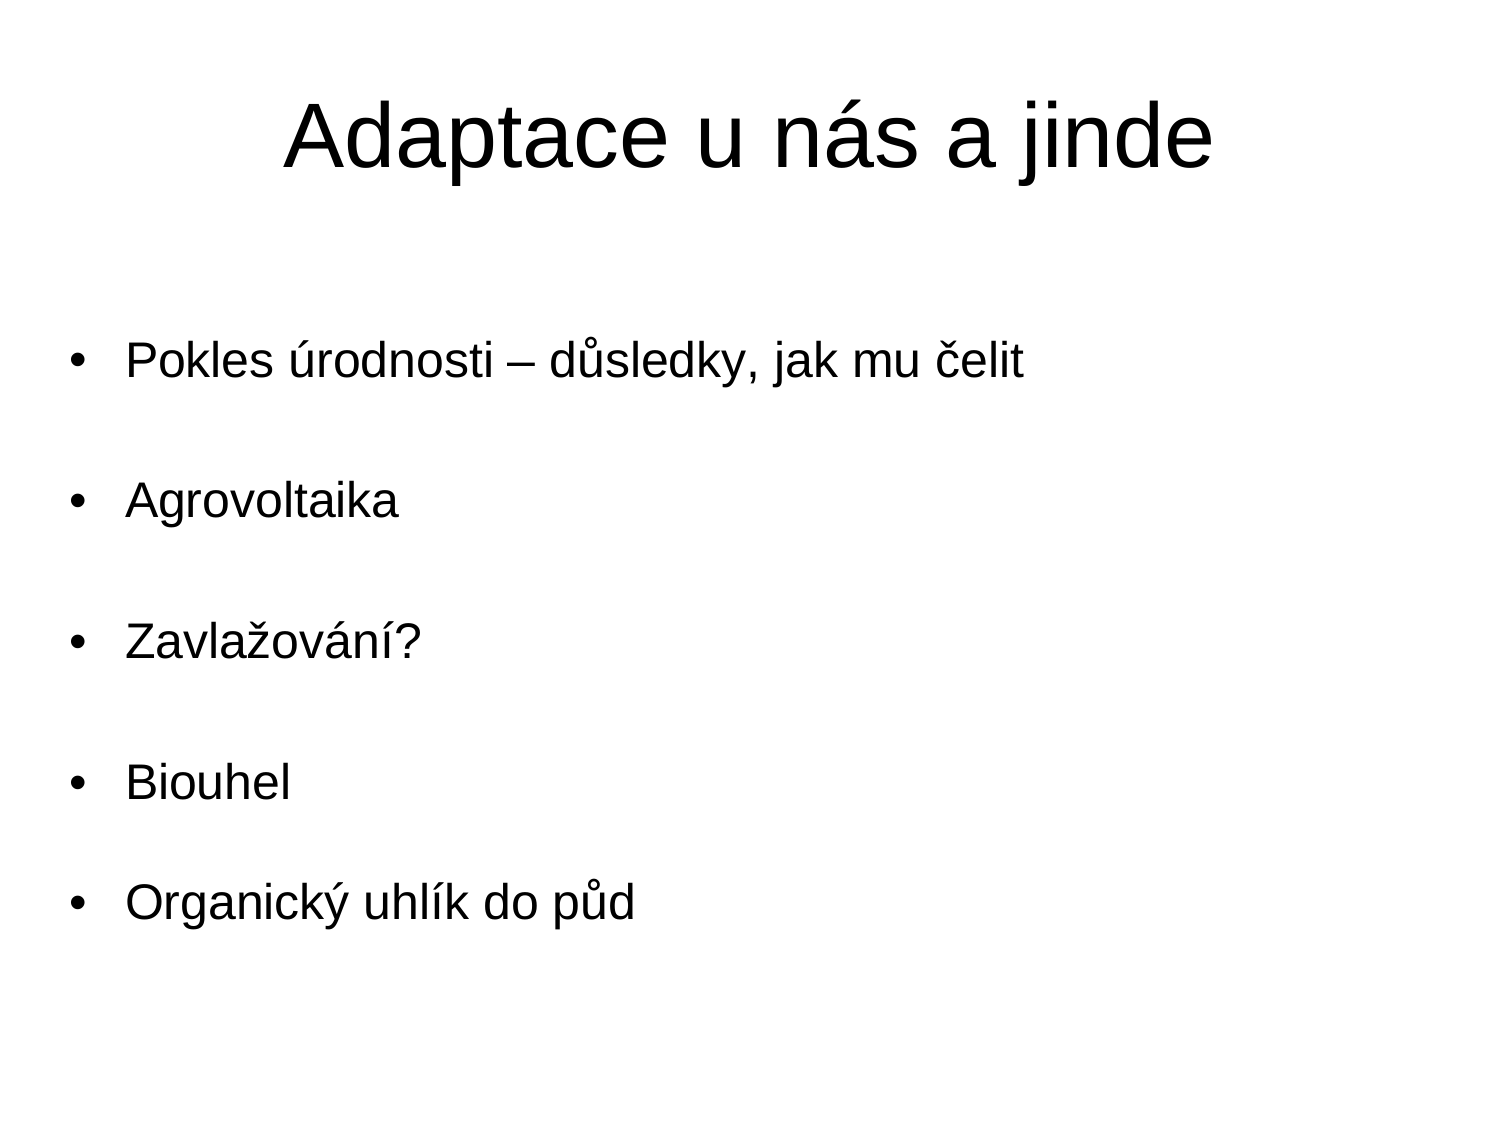

# Adaptace u nás a jinde
Pokles úrodnosti – důsledky, jak mu čelit
Agrovoltaika
Zavlažování?
Biouhel
Organický uhlík do půd